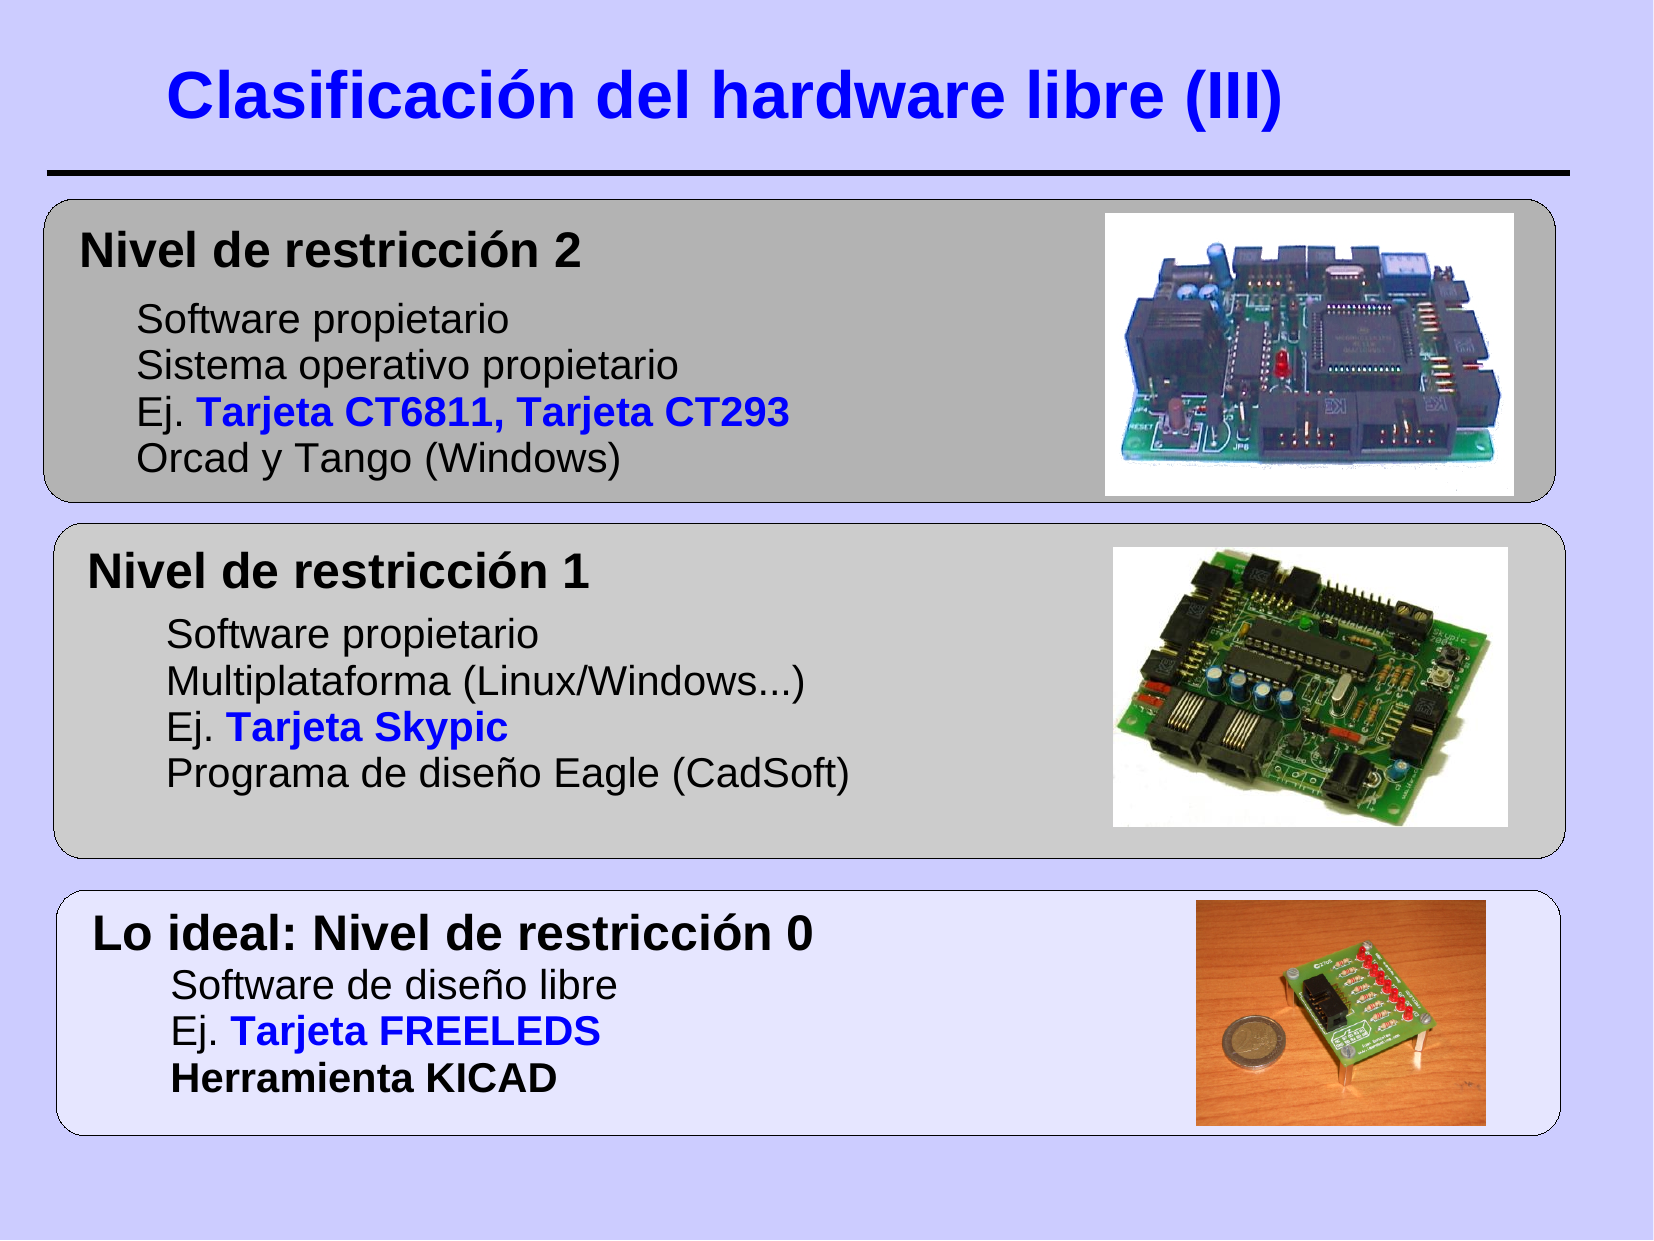

# Clasificación del hardware libre (III)
 Nivel de restricción 2
Software propietario
Sistema operativo propietario
Ej. Tarjeta CT6811, Tarjeta CT293
Orcad y Tango (Windows)
 Nivel de restricción 1
Software propietario
Multiplataforma (Linux/Windows...)
Ej. Tarjeta Skypic
Programa de diseño Eagle (CadSoft)
 Lo ideal: Nivel de restricción 0
Software de diseño libre
Ej. Tarjeta FREELEDS
Herramienta KICAD